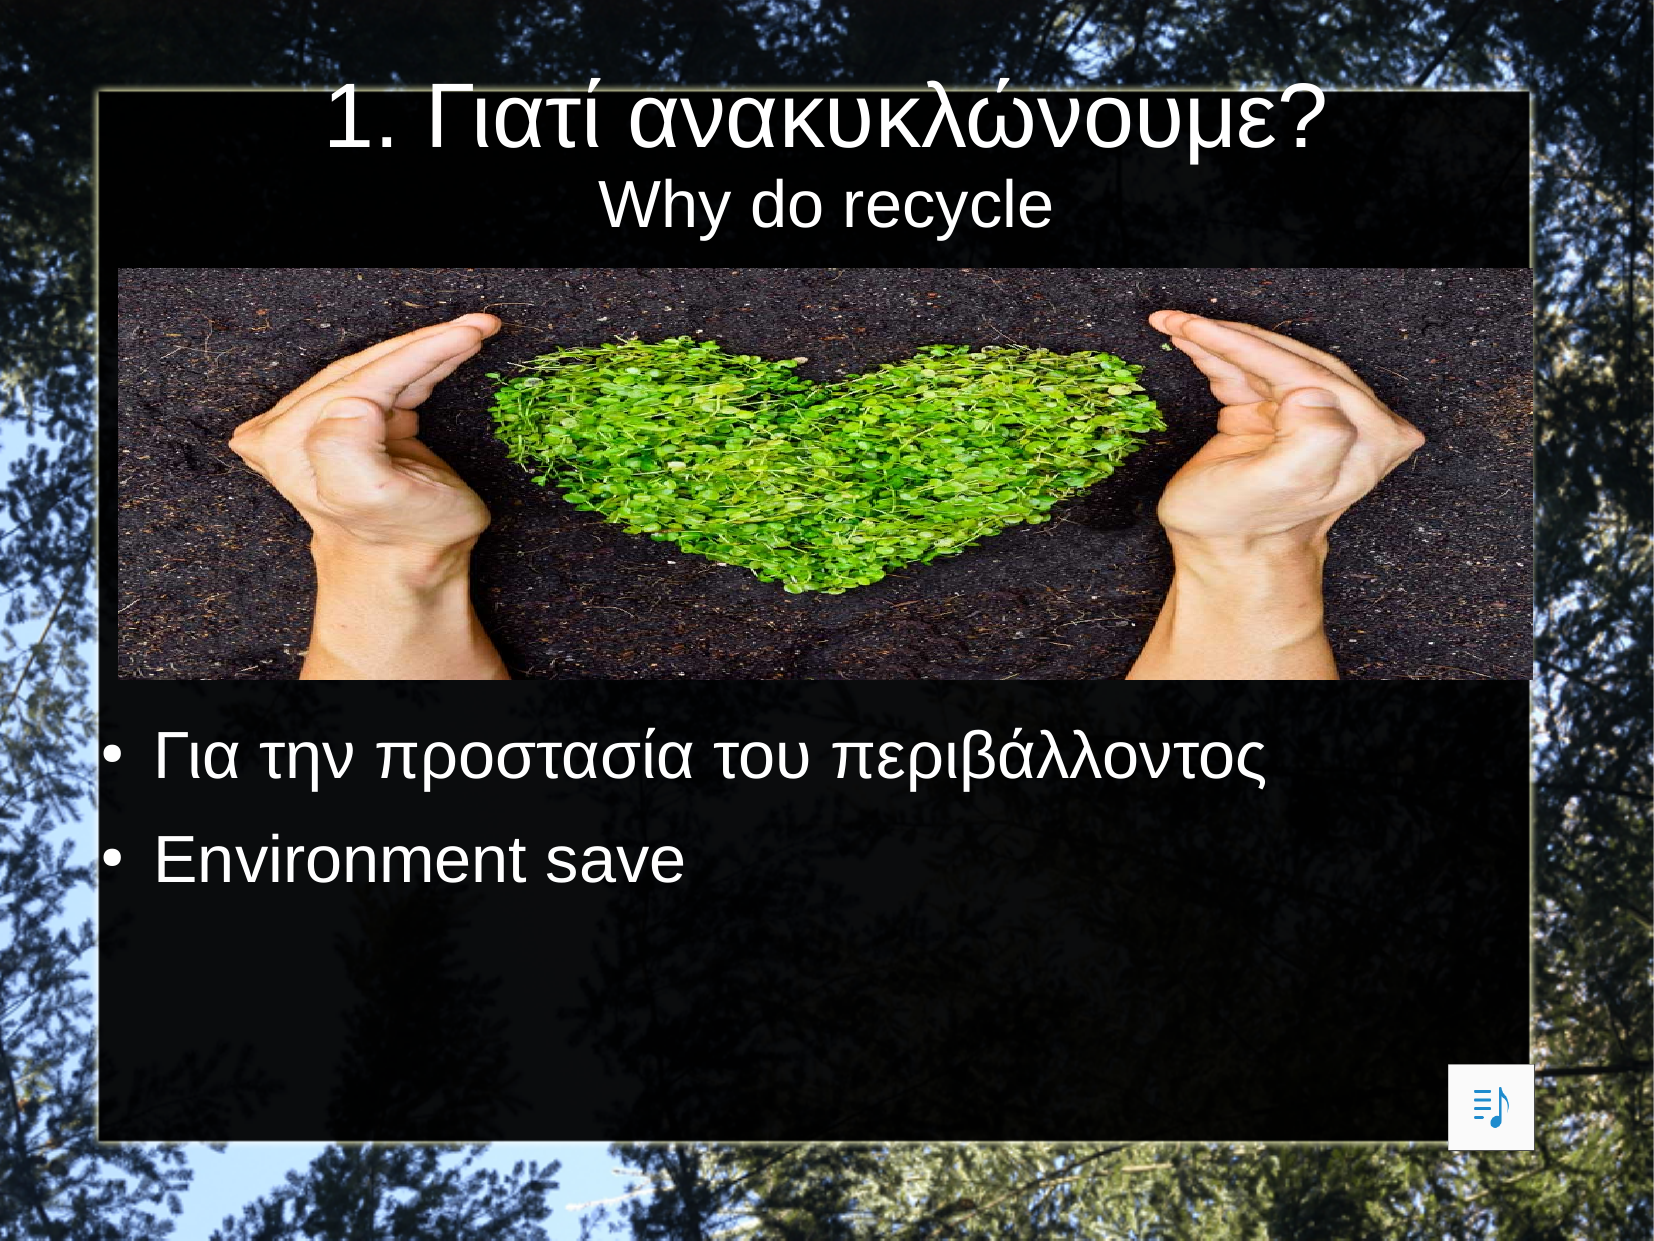

# 1. Γιατί ανακυκλώνουμε? Why do recycle
Για την προστασία του περιβάλλoντος
Environment save